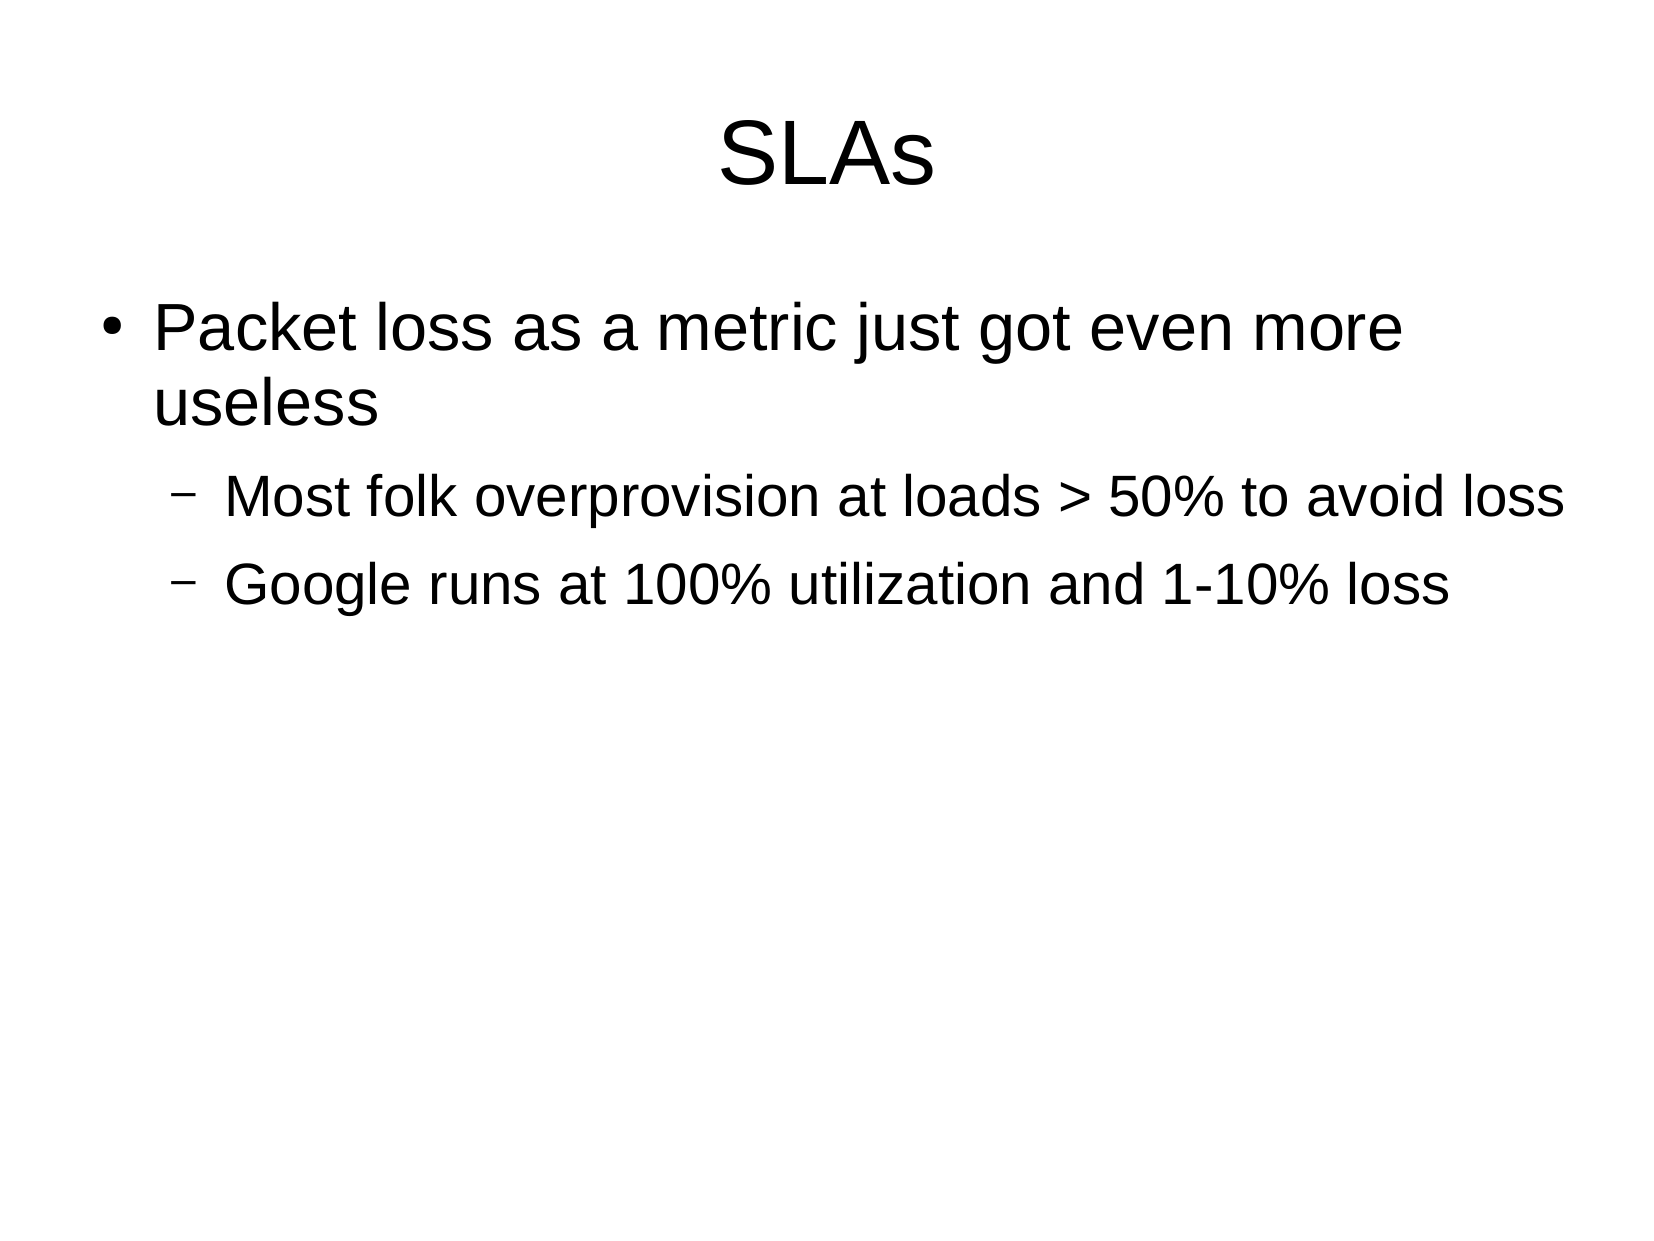

# SLAs
Packet loss as a metric just got even more useless
Most folk overprovision at loads > 50% to avoid loss
Google runs at 100% utilization and 1-10% loss